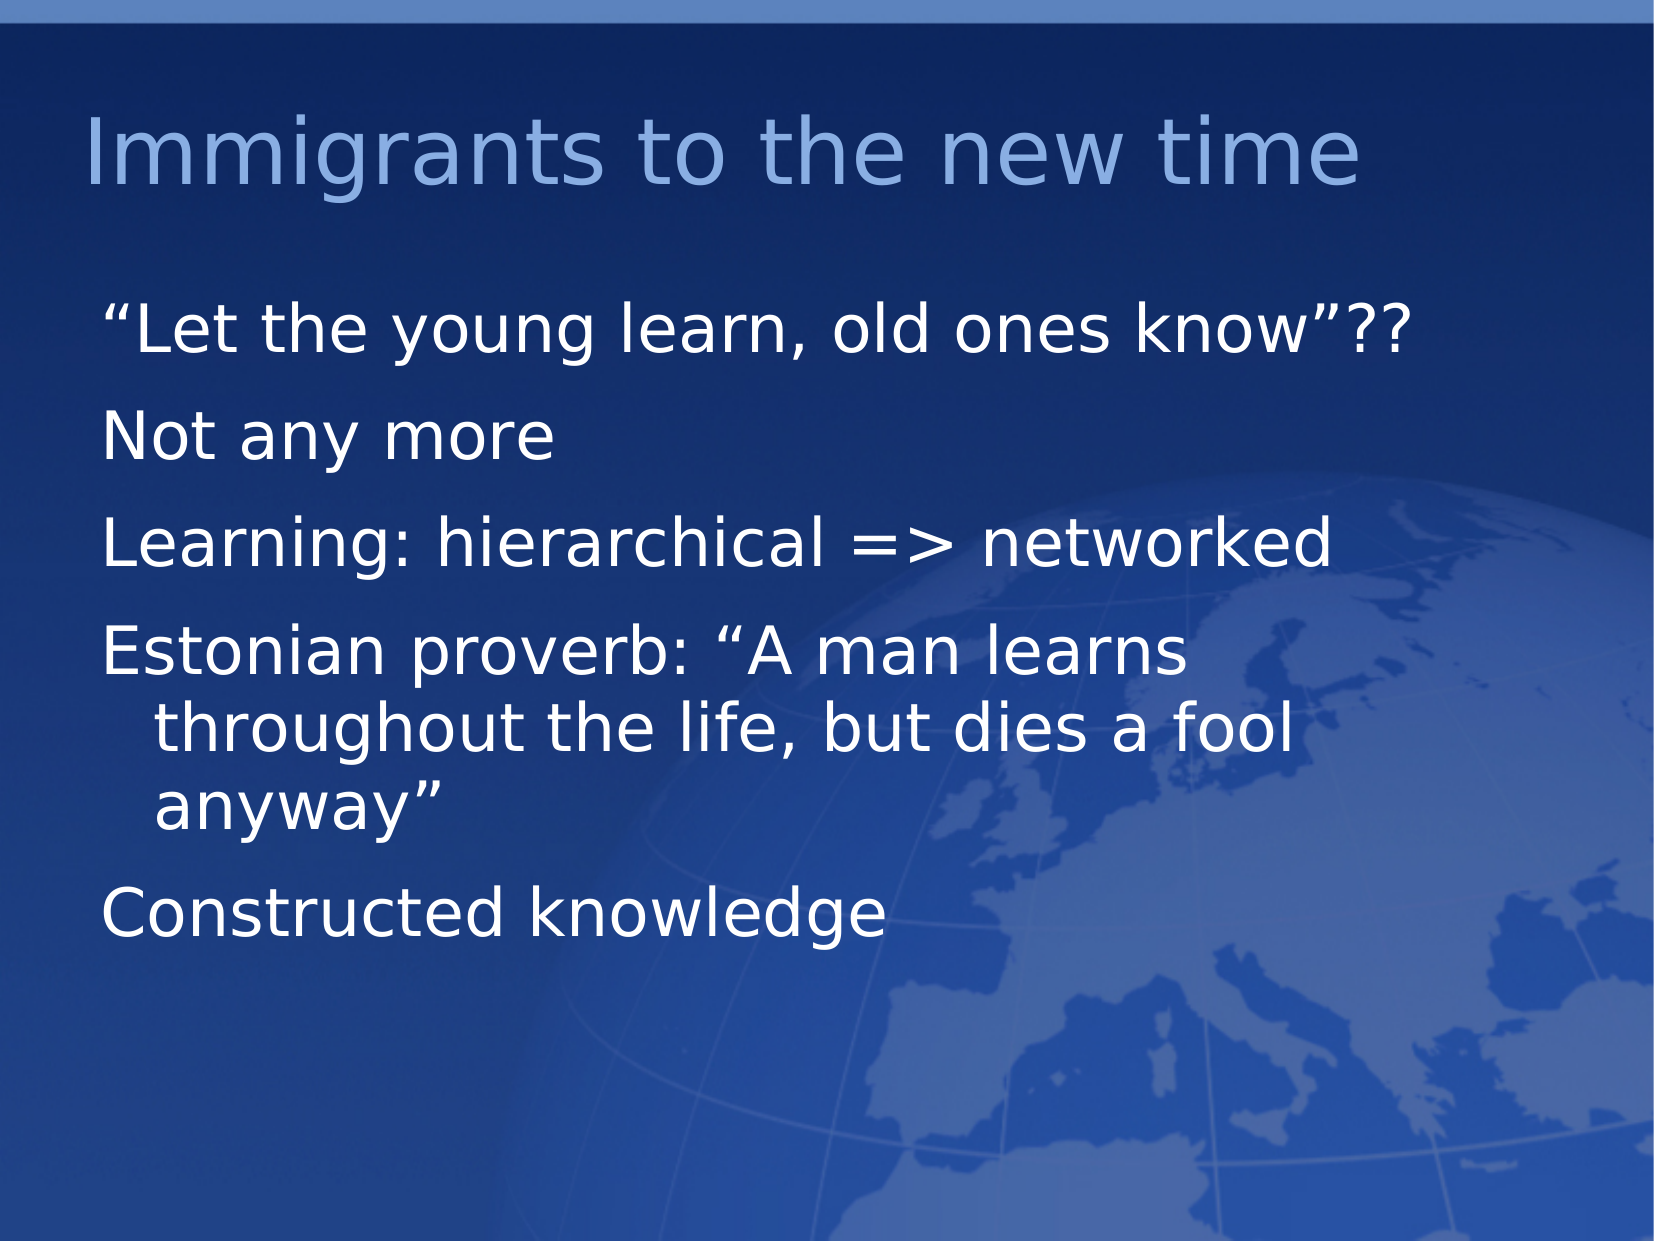

# Immigrants to the new time
“Let the young learn, old ones know”??
Not any more
Learning: hierarchical => networked
Estonian proverb: “A man learns throughout the life, but dies a fool anyway”
Constructed knowledge